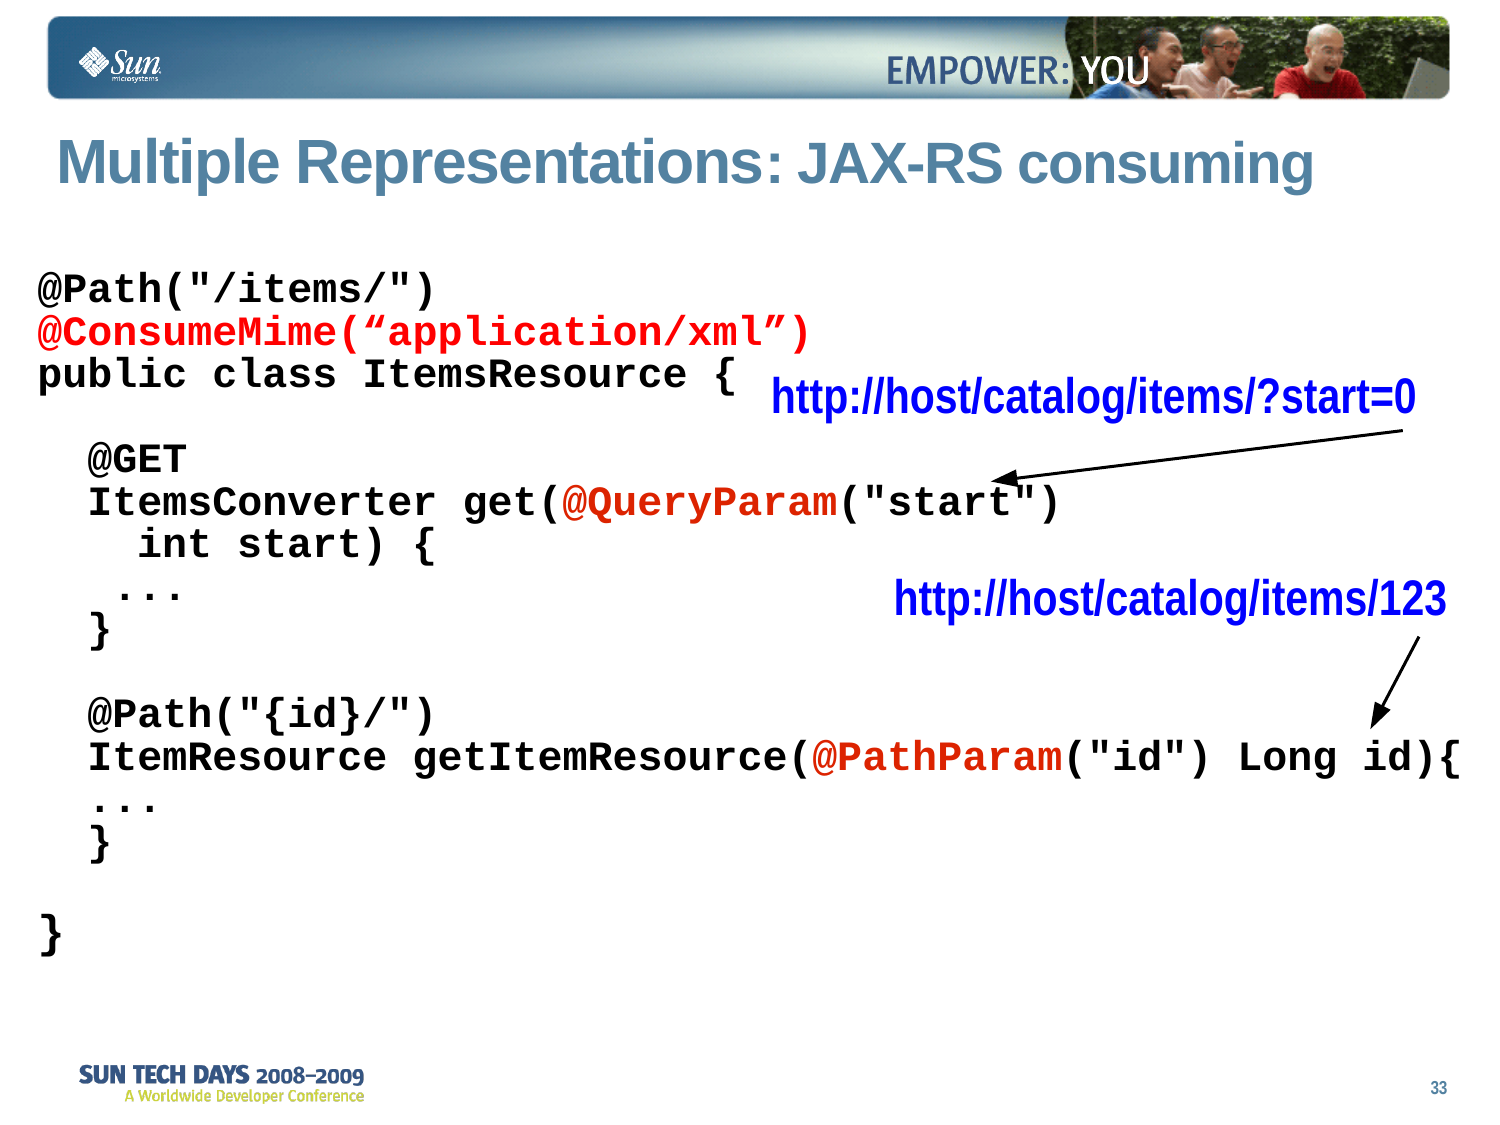

# Multiple Representations: JAX-RS consuming
@Path("/items/")
@ConsumeMime(“application/xml”)
public class ItemsResource {
 @GET
 ItemsConverter get(@QueryParam("start")
	 int start) {
	...
 }
 @Path("{id}/")
 ItemResource getItemResource(@PathParam("id") Long id){
 ...
 }
}
http://host/catalog/items/?start=0
http://host/catalog/items/123